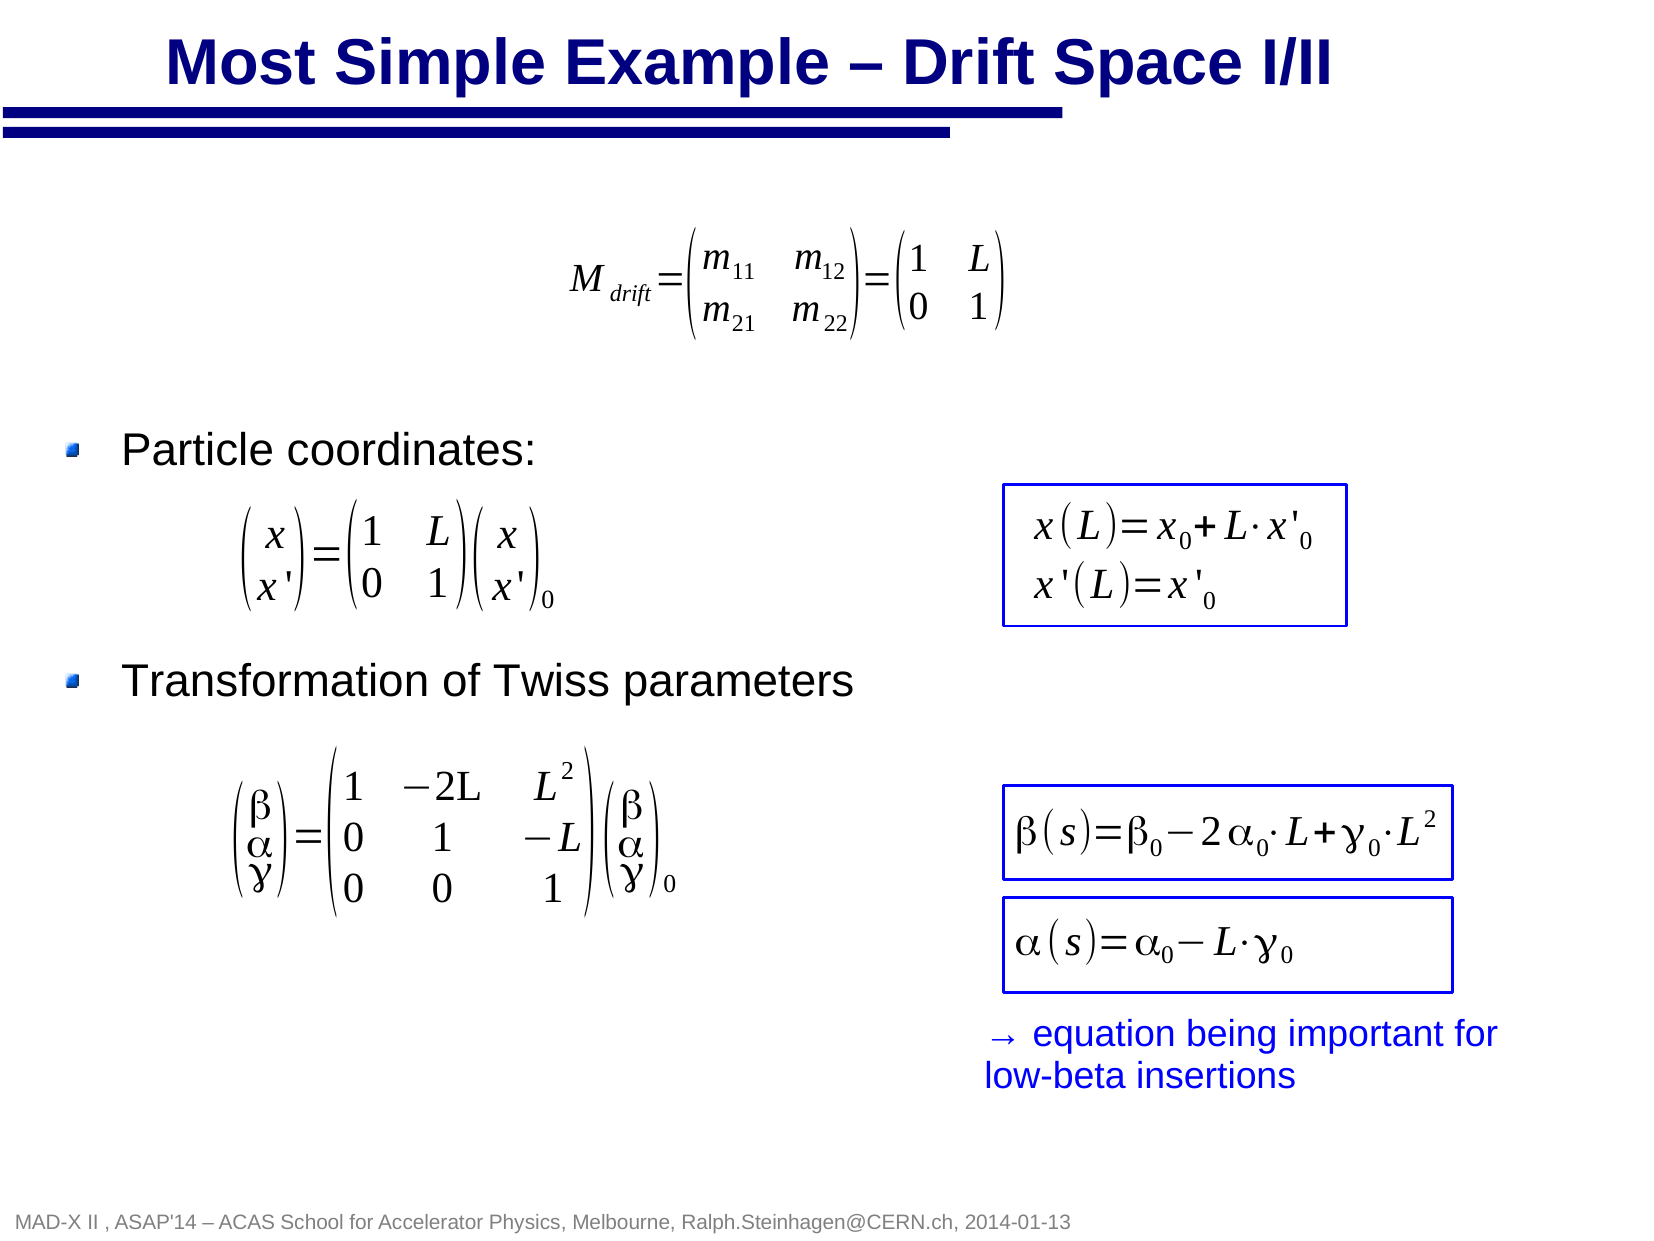

# Most Simple Example – Drift Space I/II
Particle coordinates:
Transformation of Twiss parameters
→ equation being important for
low-beta insertions